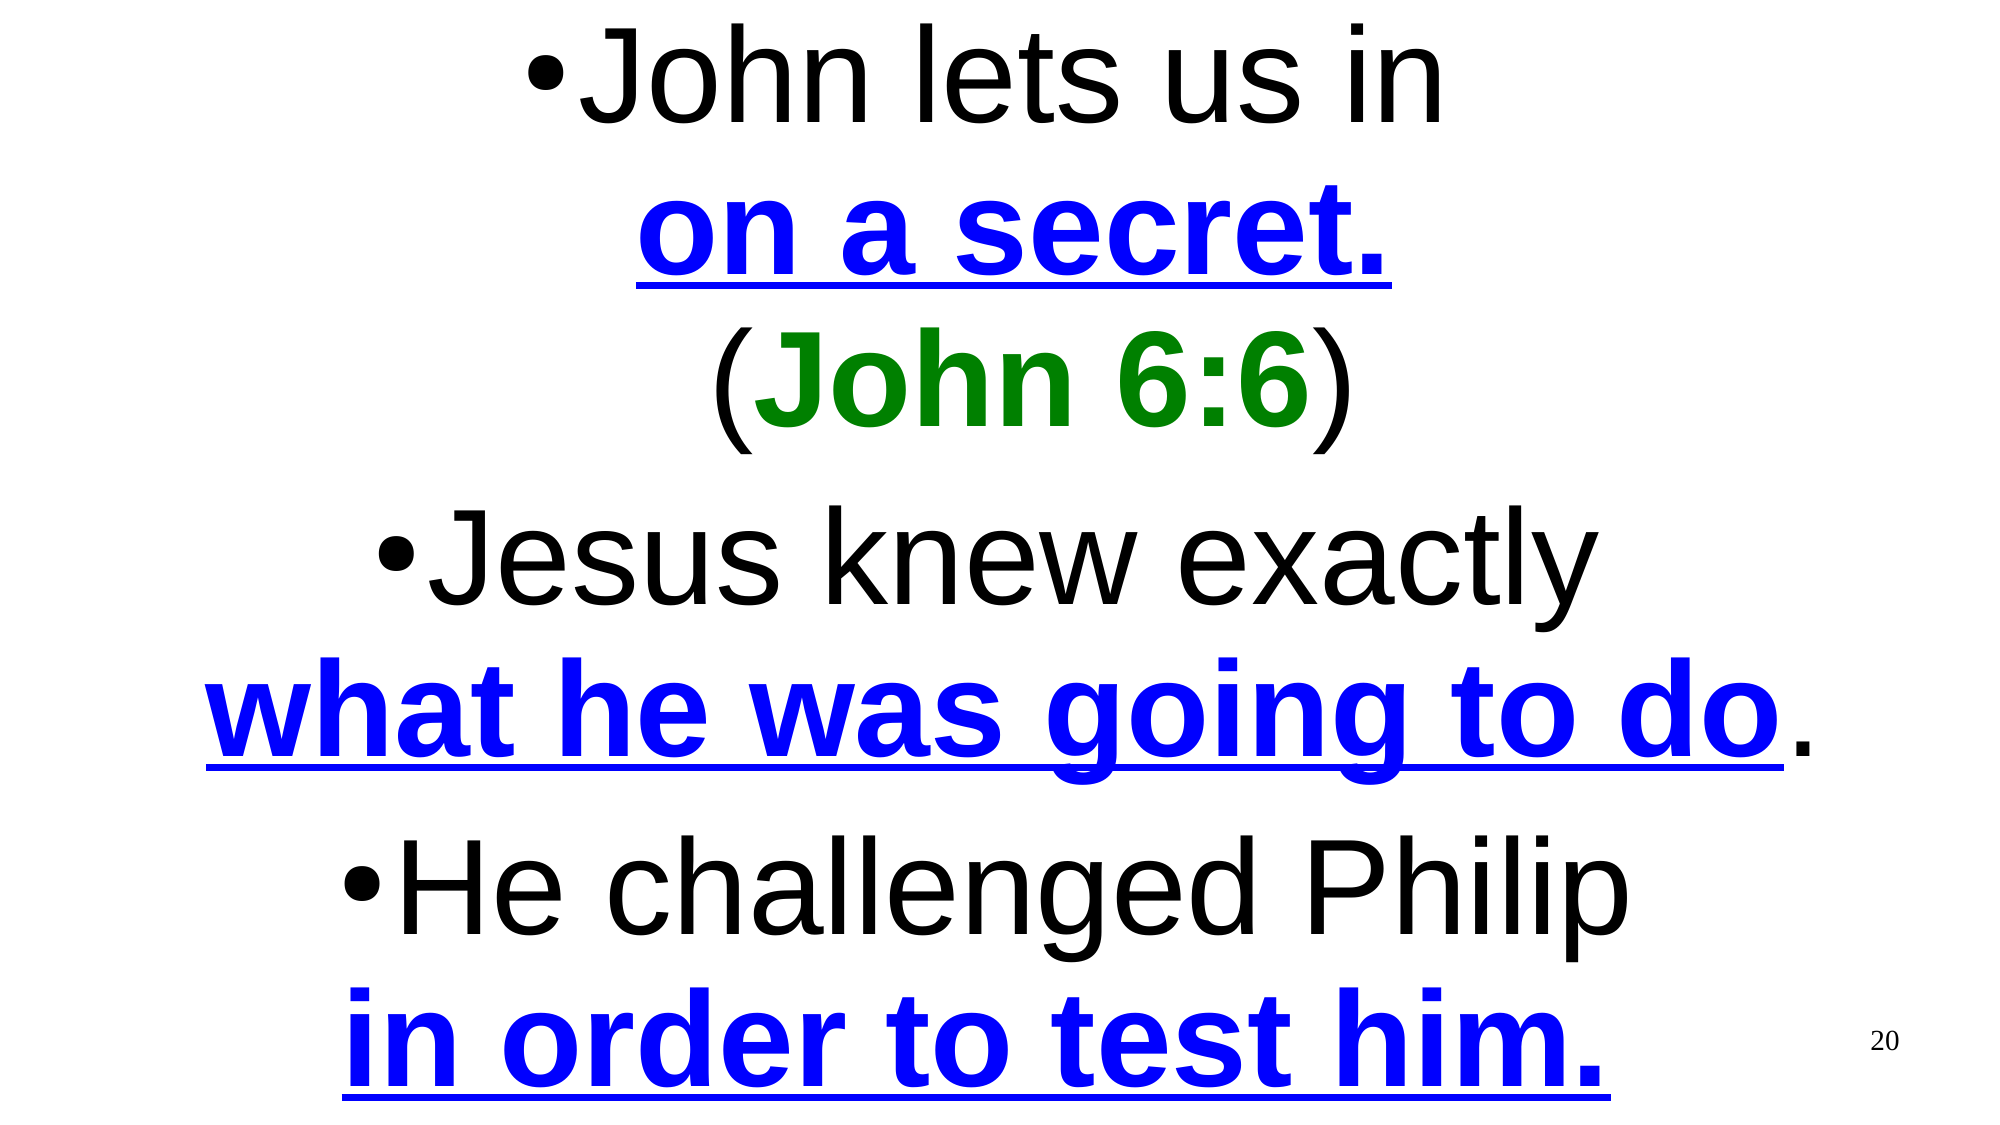

# John lets us in on a secret. (John 6:6)
Jesus knew exactly
what he was going to do.
He challenged Philip
in order to test him.
20